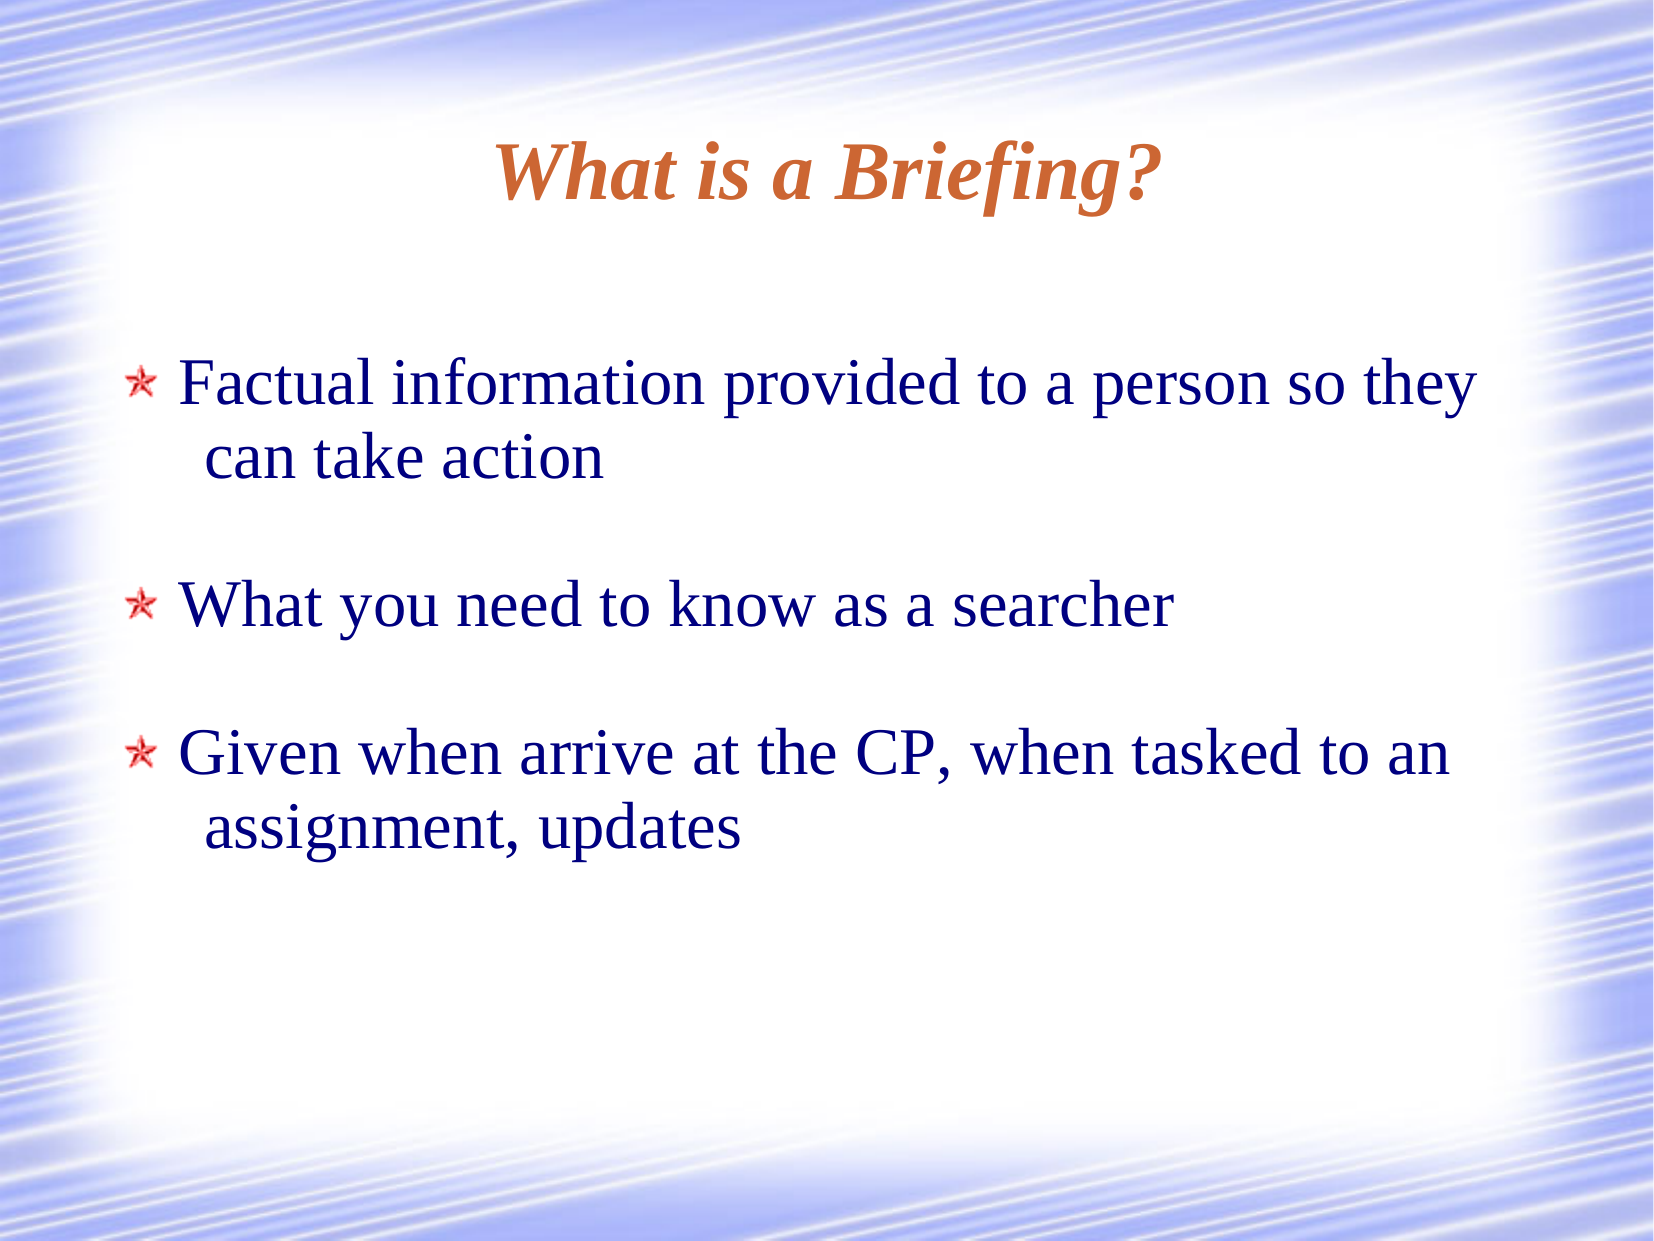

# What is a Briefing?
 Factual information provided to a person so they can take action
 What you need to know as a searcher
 Given when arrive at the CP, when tasked to an assignment, updates